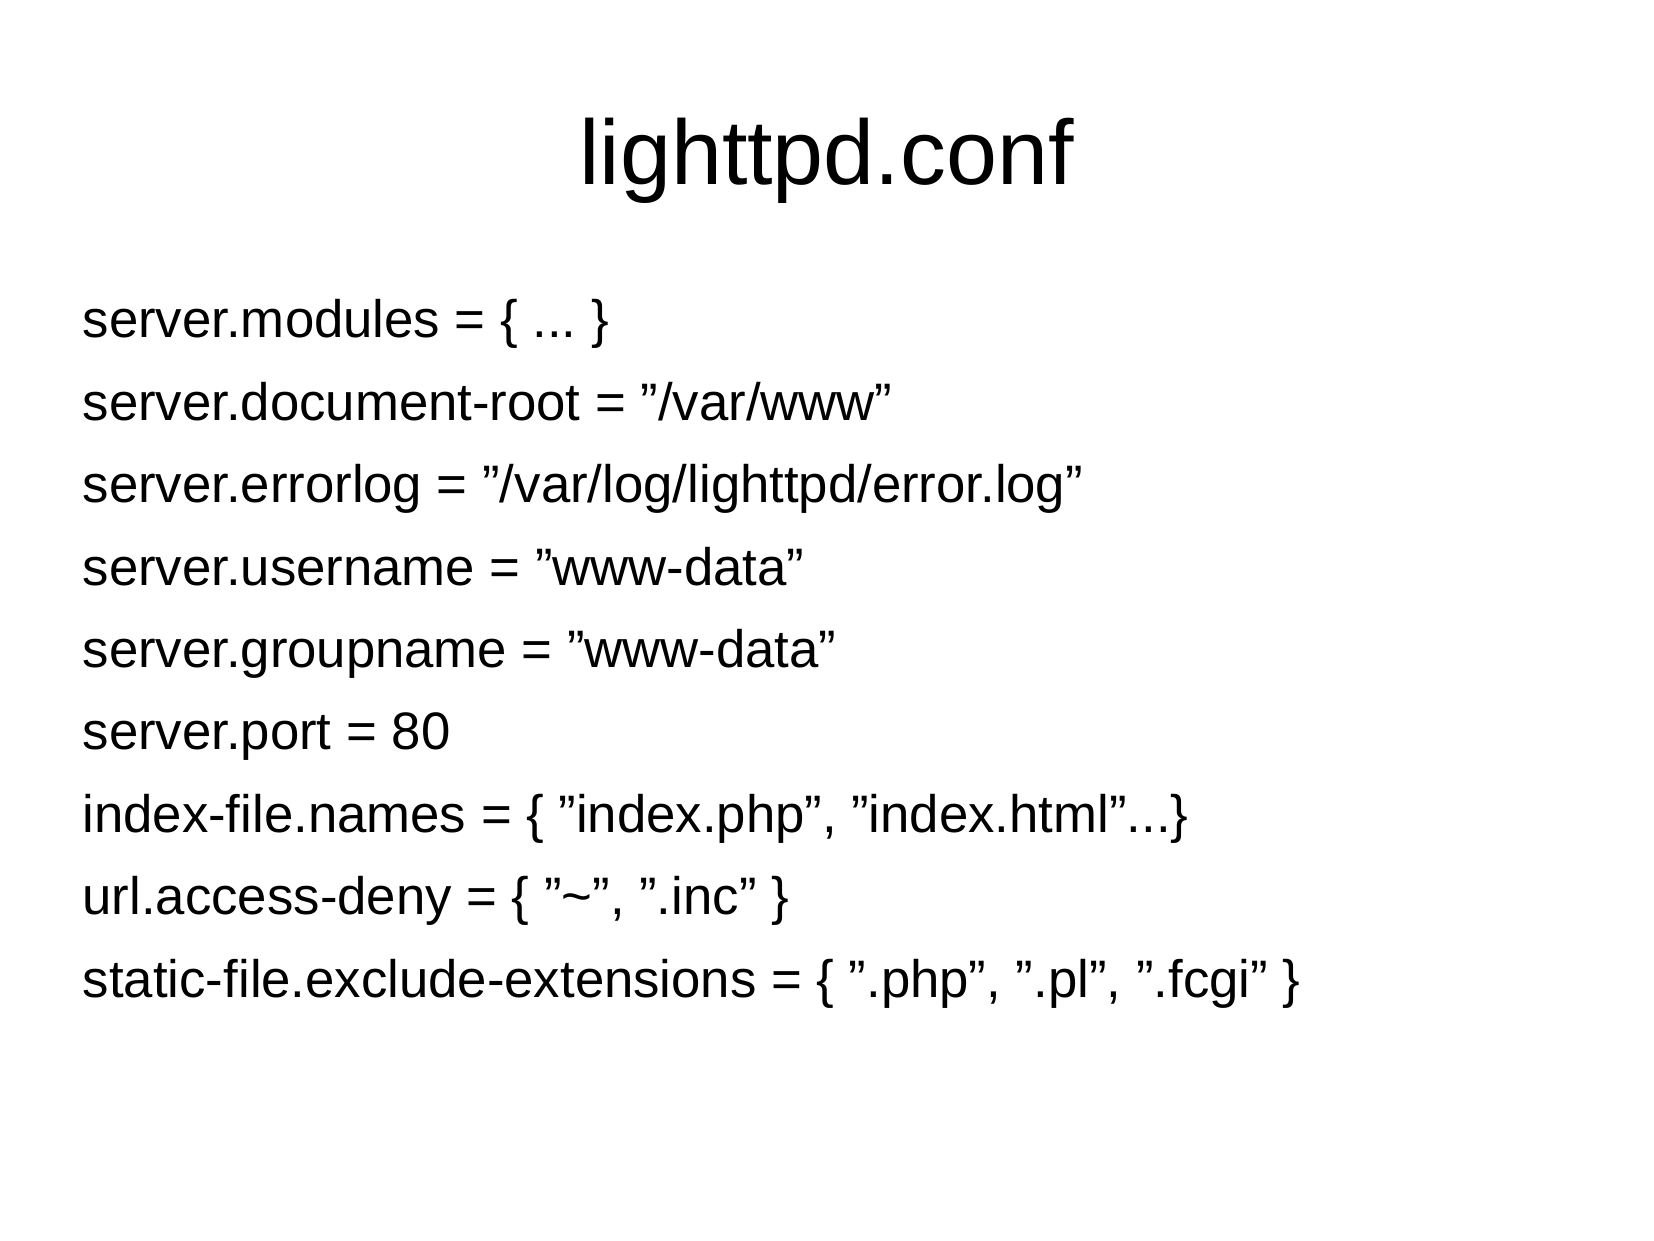

# lighttpd.conf
server.modules = { ... }
server.document-root = ”/var/www”
server.errorlog = ”/var/log/lighttpd/error.log”
server.username = ”www-data”
server.groupname = ”www-data”
server.port = 80
index-file.names = { ”index.php”, ”index.html”...}
url.access-deny = { ”~”, ”.inc” }
static-file.exclude-extensions = { ”.php”, ”.pl”, ”.fcgi” }